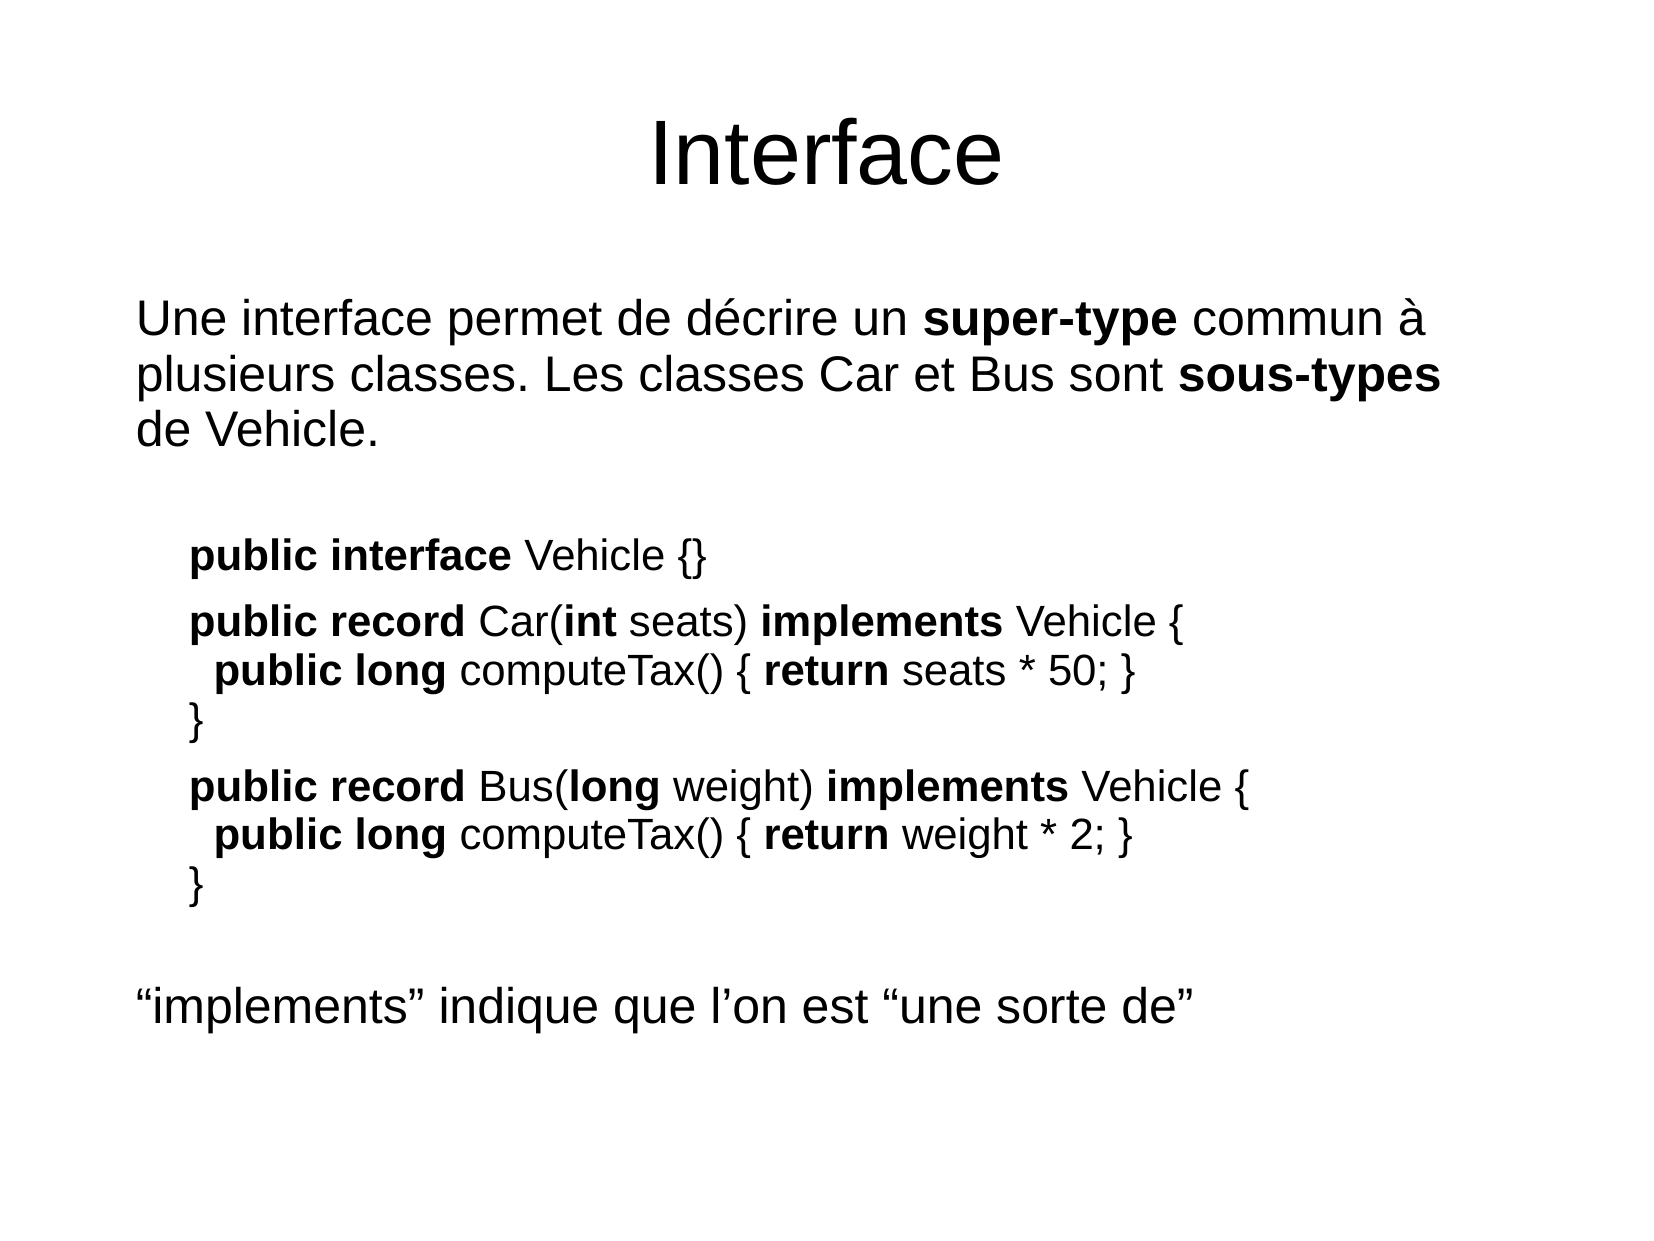

# Interface
Une interface permet de décrire un super-type commun à plusieurs classes. Les classes Car et Bus sont sous-types
de Vehicle.
public interface Vehicle {}
public record Car(int seats) implements Vehicle {
 public long computeTax() { return seats * 50; }
}
public record Bus(long weight) implements Vehicle {
 public long computeTax() { return weight * 2; }
}
“implements” indique que l’on est “une sorte de”